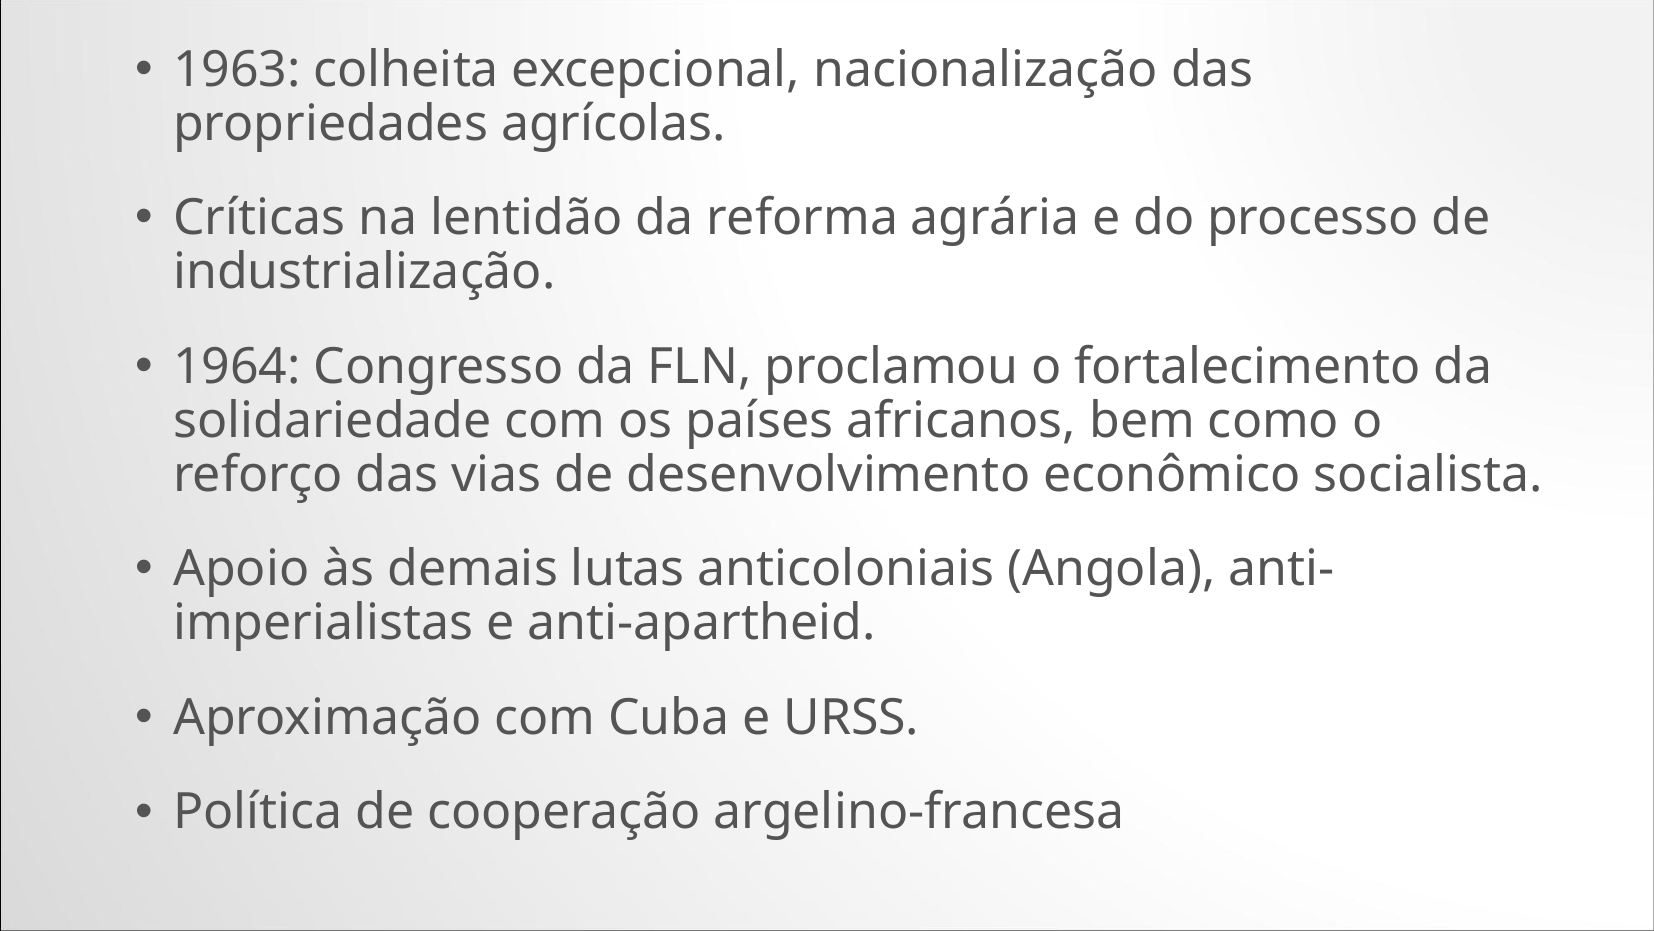

1963: colheita excepcional, nacionalização das propriedades agrícolas.
Críticas na lentidão da reforma agrária e do processo de industrialização.
1964: Congresso da FLN, proclamou o fortalecimento da solidariedade com os países africanos, bem como o reforço das vias de desenvolvimento econômico socialista.
Apoio às demais lutas anticoloniais (Angola), anti-imperialistas e anti-apartheid.
Aproximação com Cuba e URSS.
Política de cooperação argelino-francesa